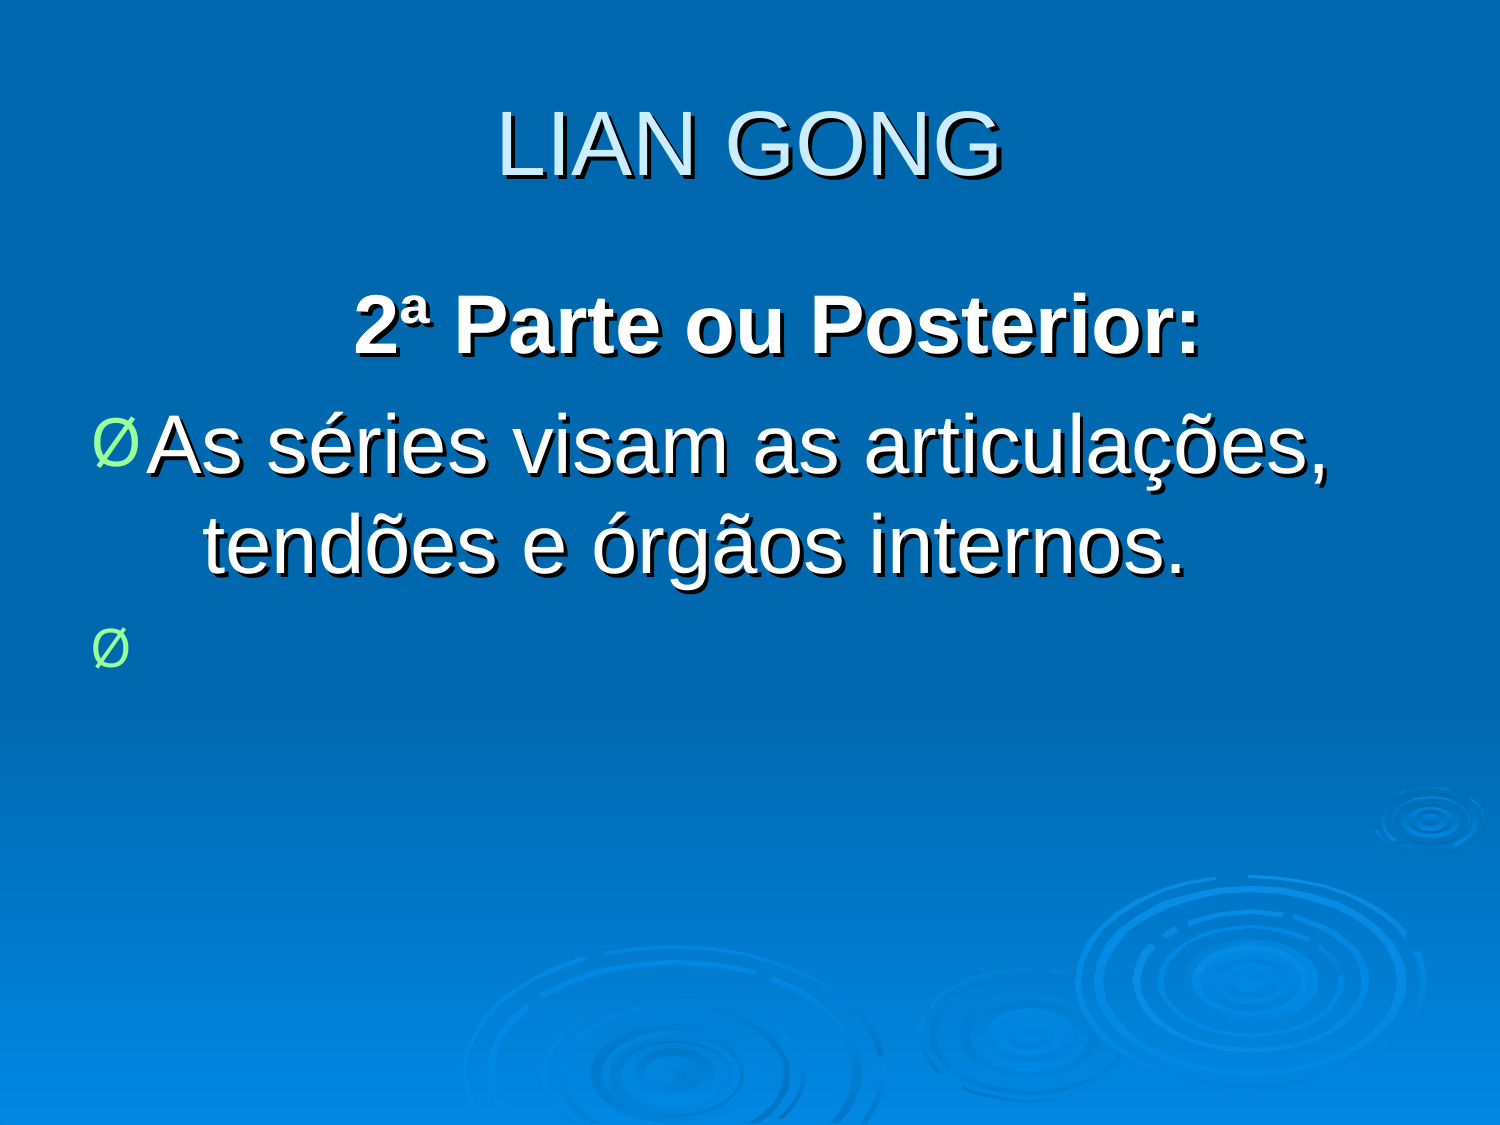

# LIAN GONG
2ª Parte ou Posterior:
As séries visam as articulações, tendões e órgãos internos.